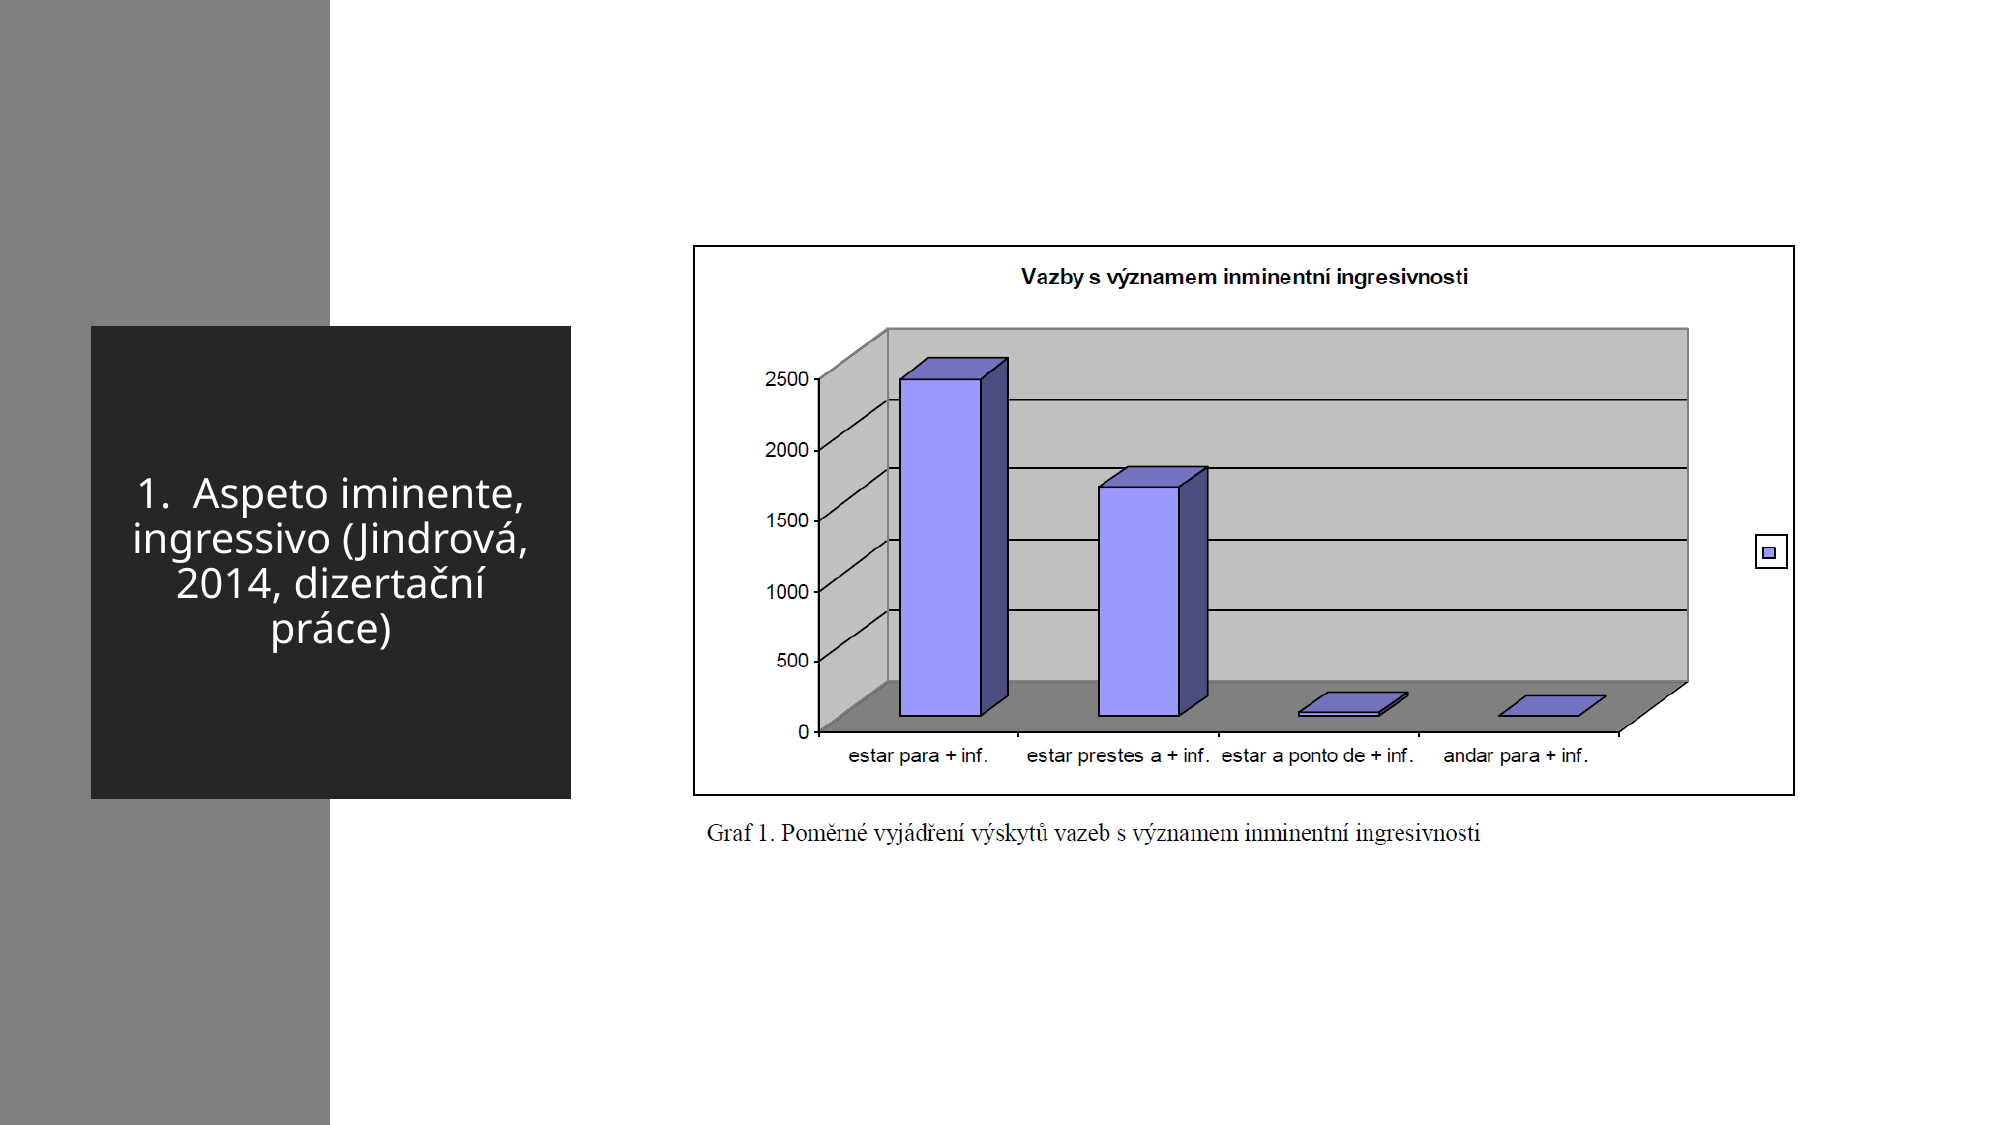

# 1. Aspeto iminente, ingressivo (Jindrová, 2014, dizertační práce)